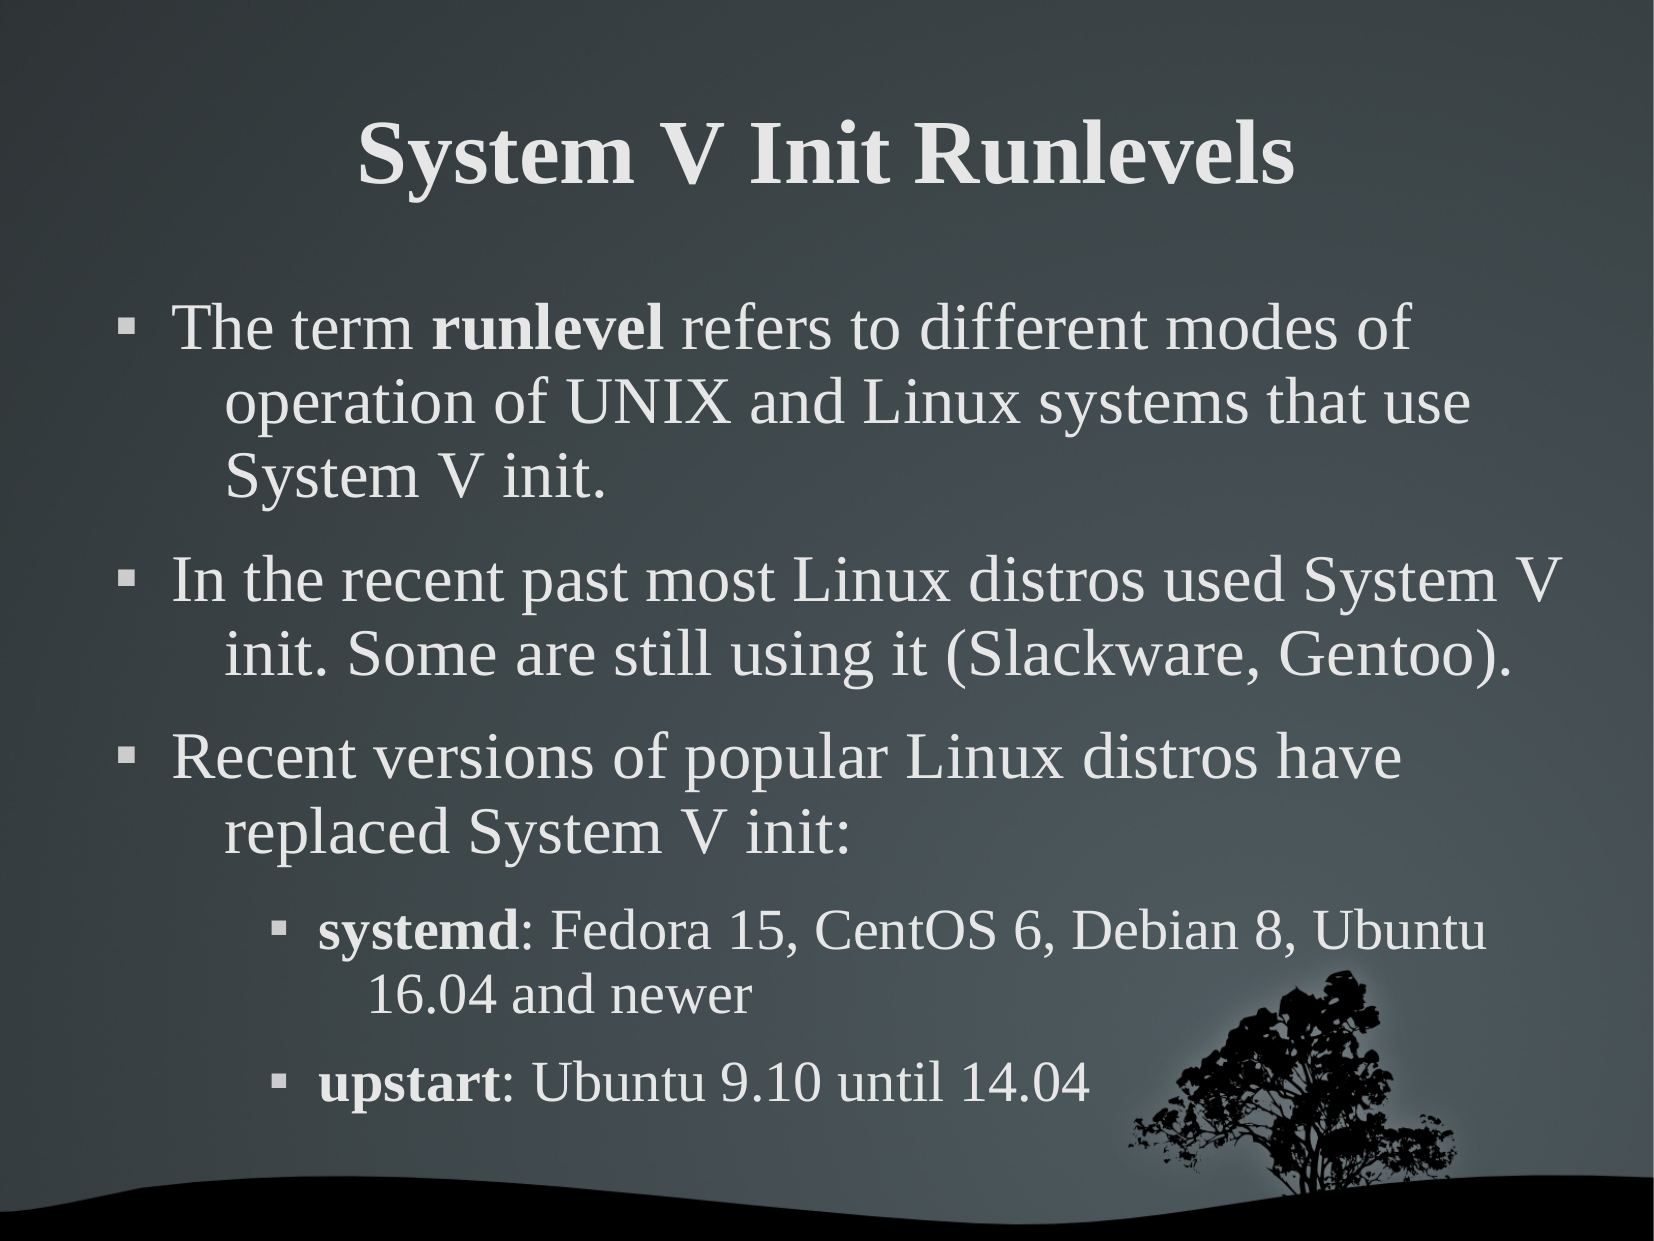

# System V Init Runlevels
The term runlevel refers to different modes of operation of UNIX and Linux systems that use System V init.
In the recent past most Linux distros used System V init. Some are still using it (Slackware, Gentoo).
Recent versions of popular Linux distros have replaced System V init:
systemd: Fedora 15, CentOS 6, Debian 8, Ubuntu 16.04 and newer
upstart: Ubuntu 9.10 until 14.04